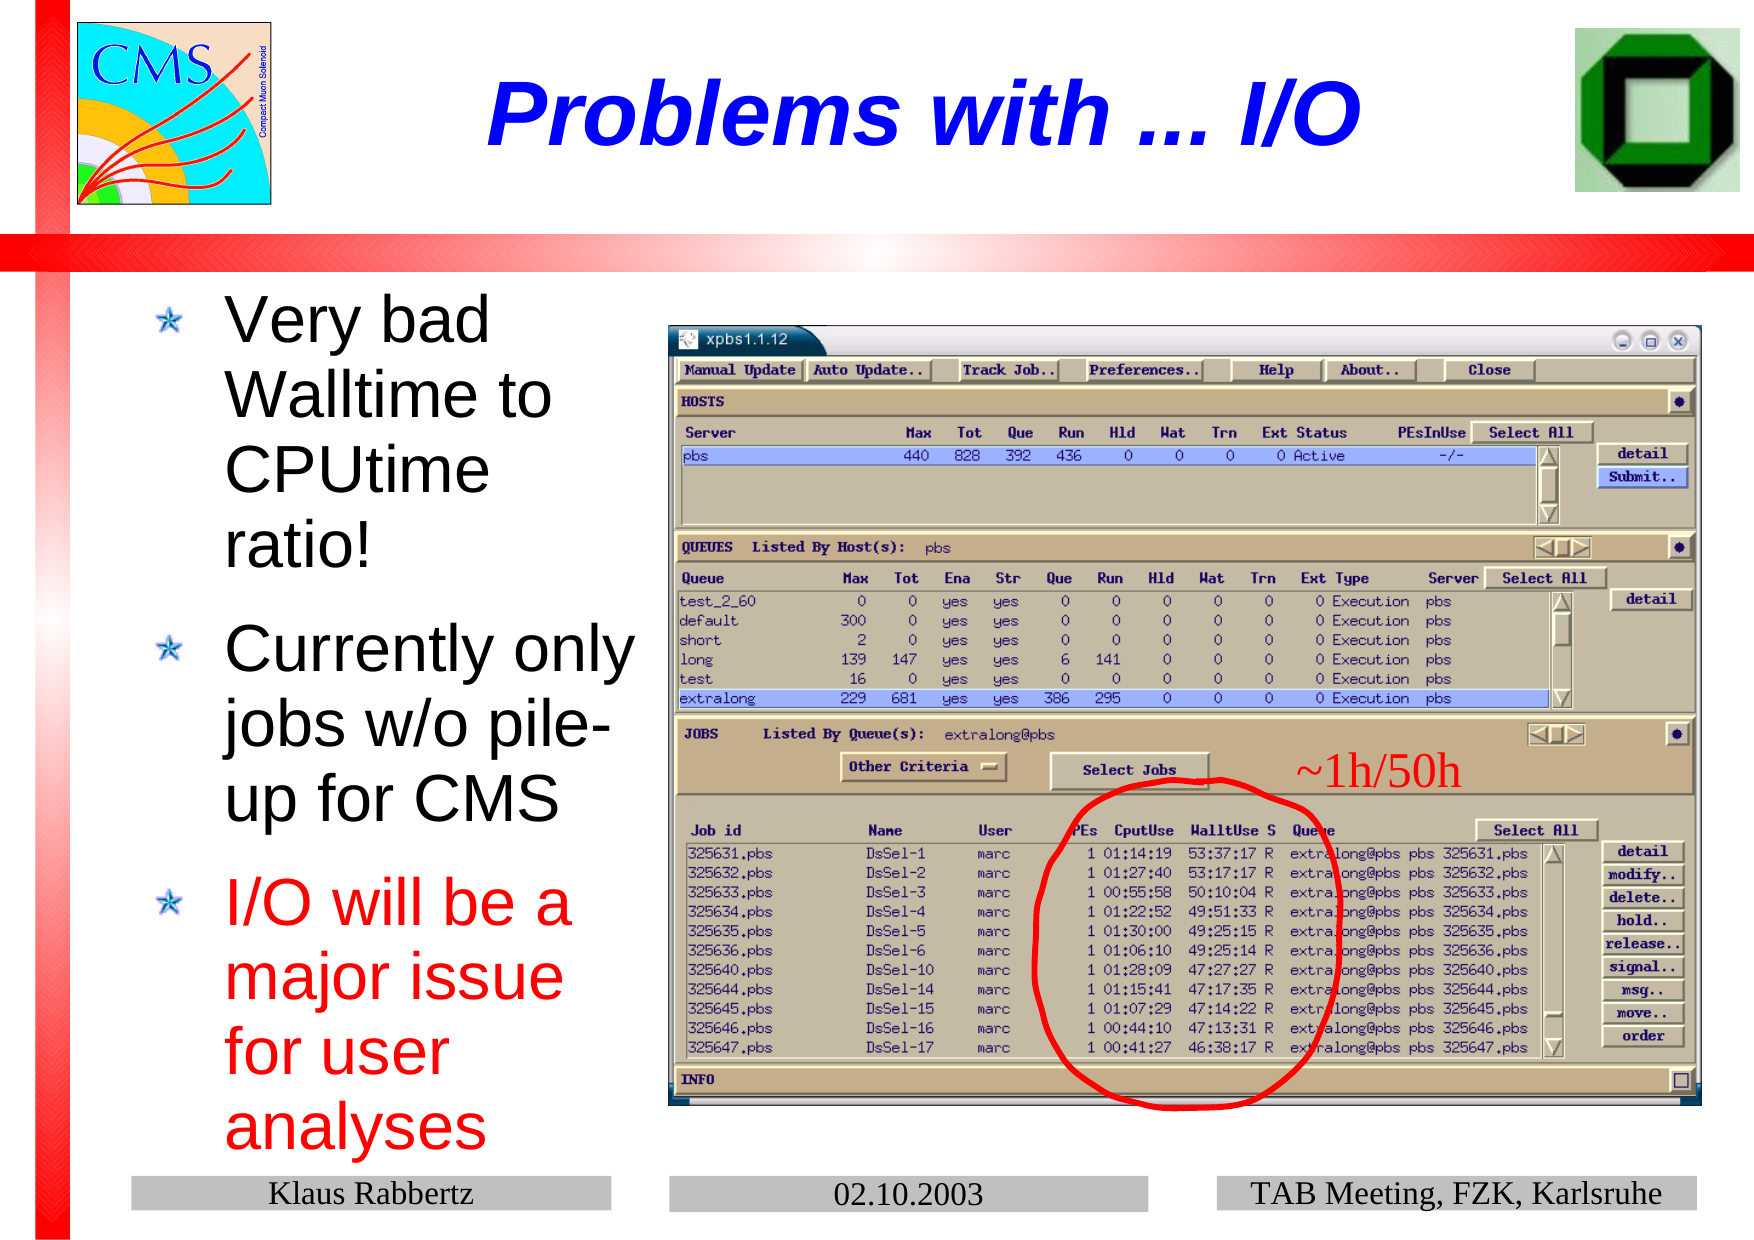

# Problems with ... I/O
Very bad Walltime to CPUtime ratio!
Currently only jobs w/o pile-up for CMS
I/O will be a major issue for user analyses
~1h/50h